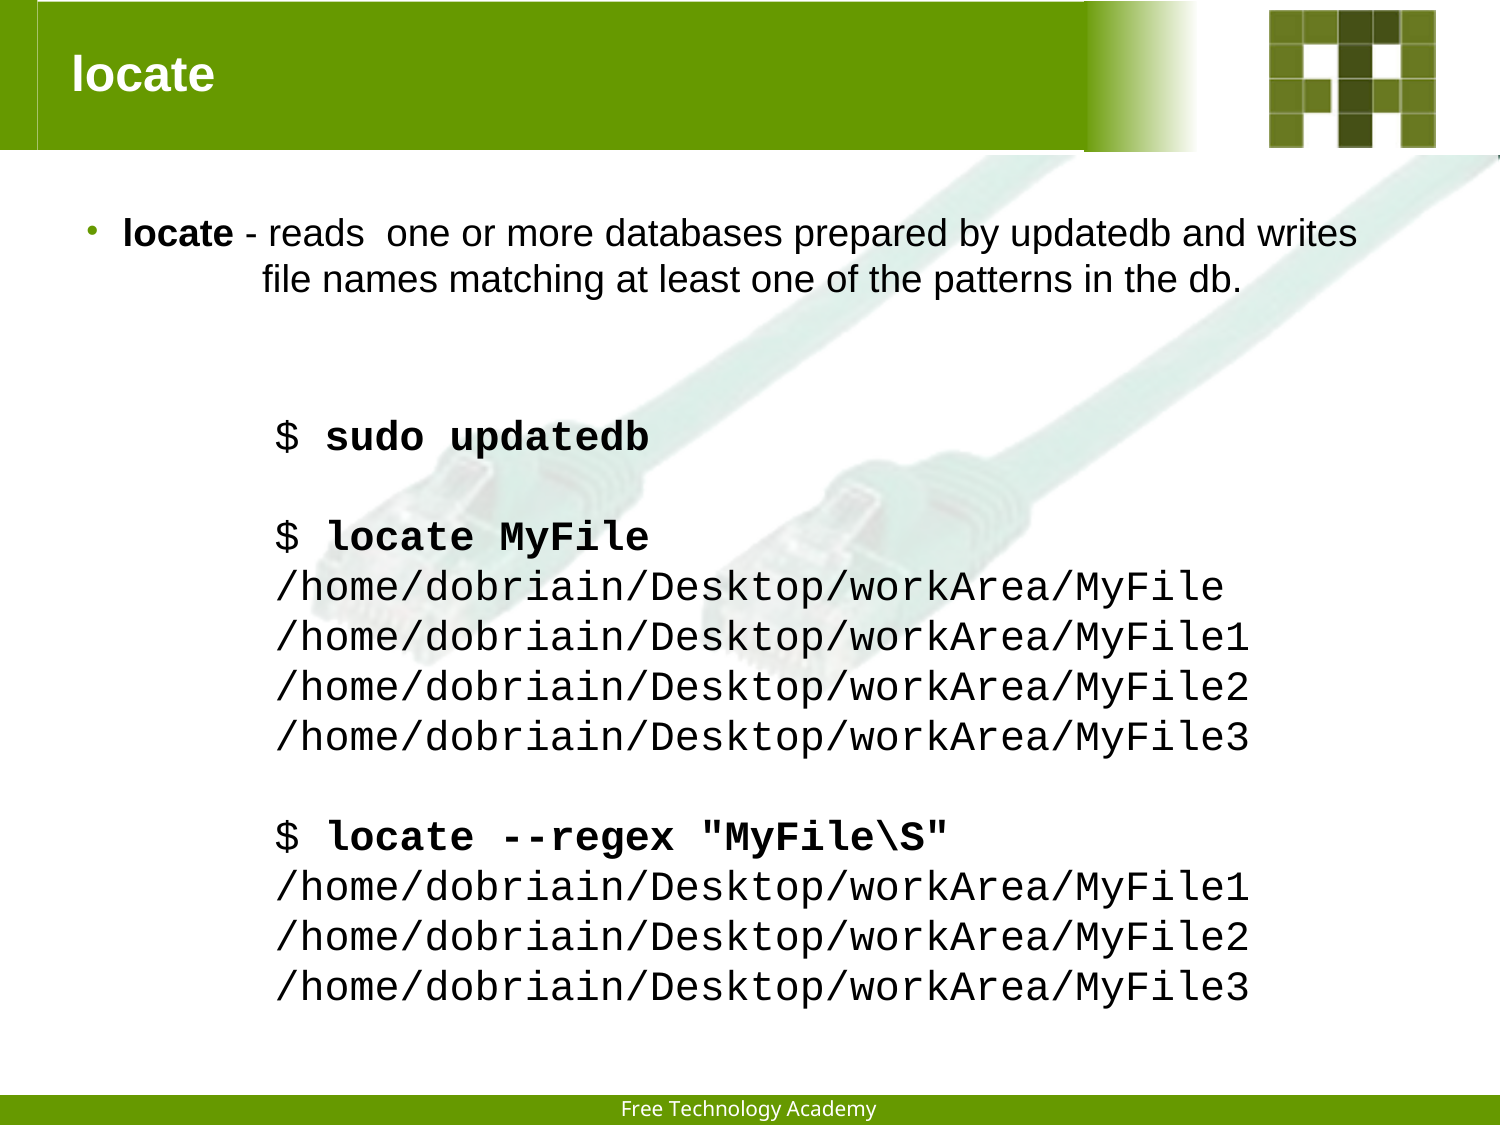

# locate
locate - reads one or more databases prepared by updatedb and writes
 file names matching at least one of the patterns in the db.
$ sudo updatedb
$ locate MyFile
/home/dobriain/Desktop/workArea/MyFile
/home/dobriain/Desktop/workArea/MyFile1
/home/dobriain/Desktop/workArea/MyFile2
/home/dobriain/Desktop/workArea/MyFile3
$ locate --regex "MyFile\S"
/home/dobriain/Desktop/workArea/MyFile1
/home/dobriain/Desktop/workArea/MyFile2
/home/dobriain/Desktop/workArea/MyFile3